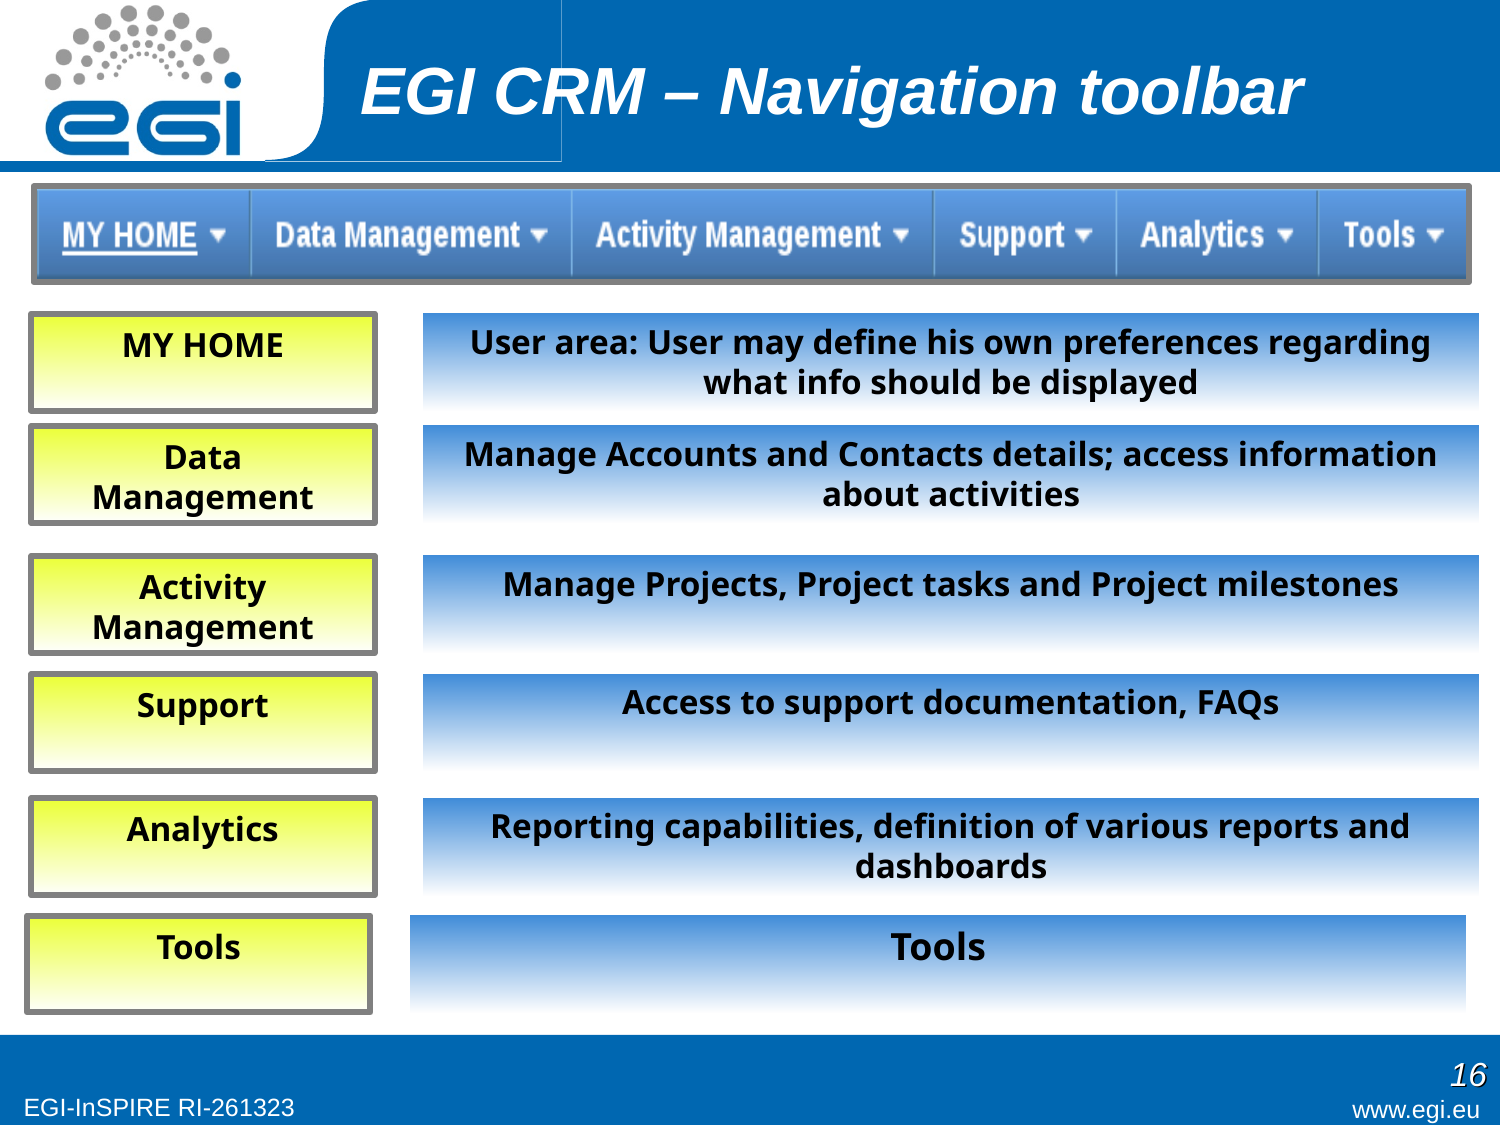

EGI CRM – Navigation toolbar
MY HOME
User area: User may define his own preferences regarding what info should be displayed
Data Management
Manage Accounts and Contacts details; access information about activities
Activity
Management
Manage Projects, Project tasks and Project milestones
Support
Access to support documentation, FAQs
Analytics
Reporting capabilities, definition of various reports and dashboards
Tools
Tools
16